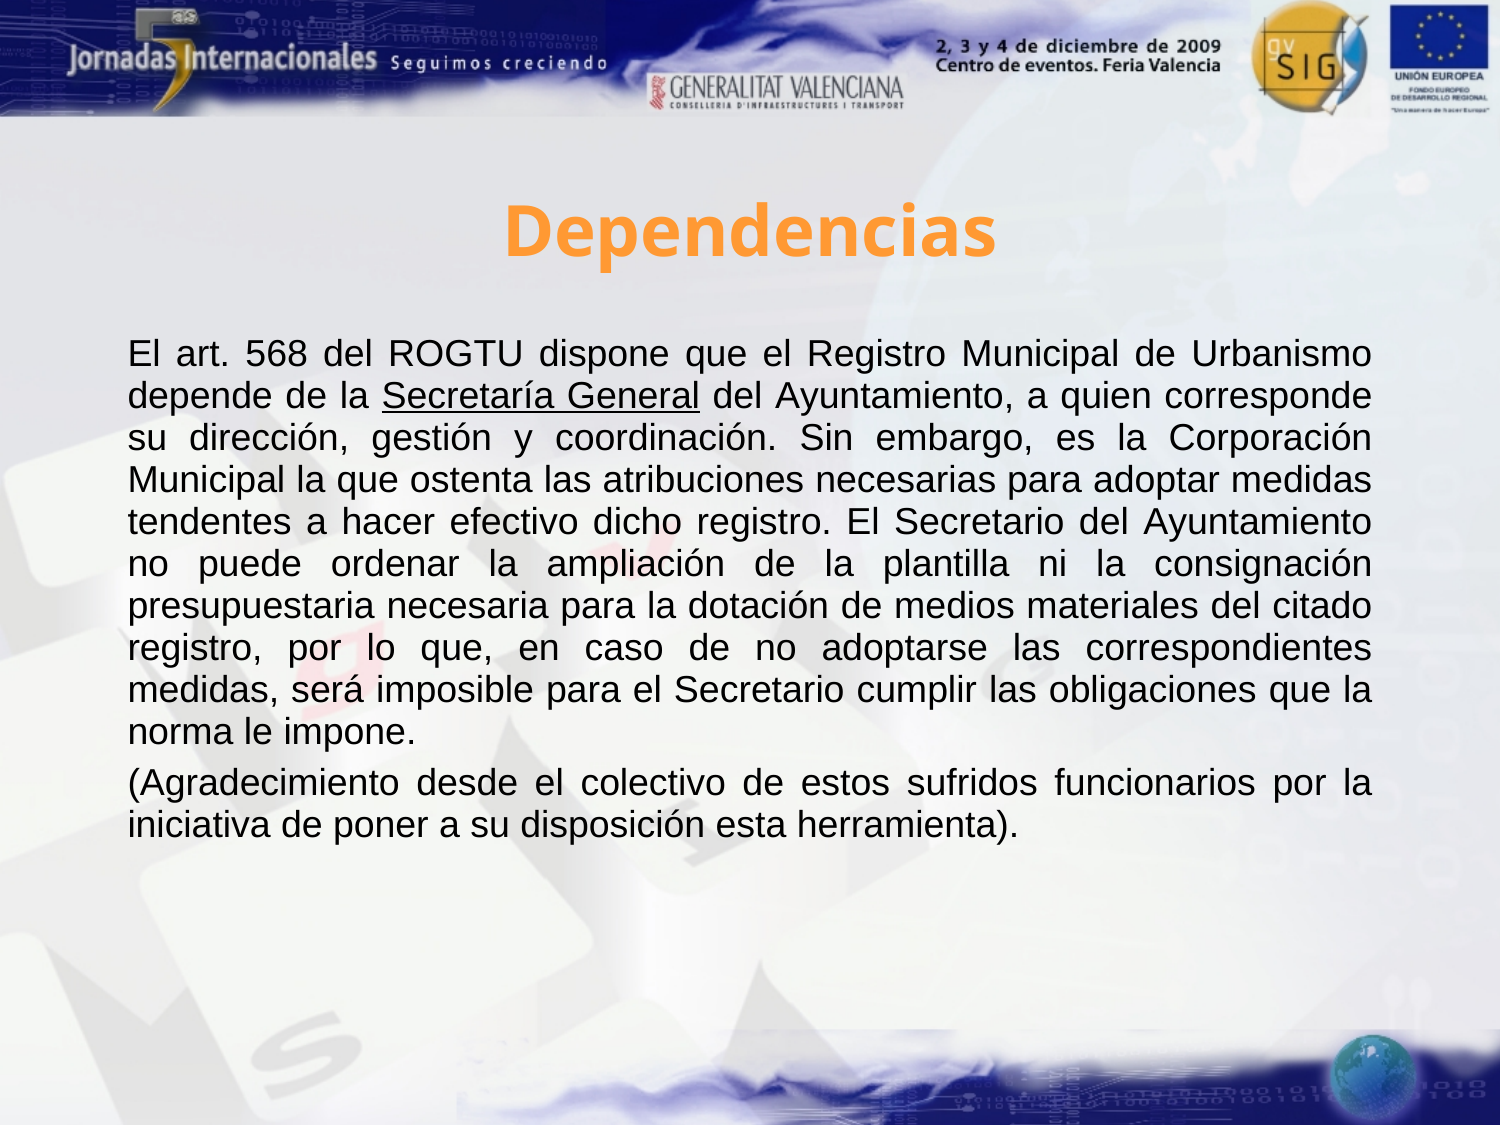

Dependencias
# El art. 568 del ROGTU dispone que el Registro Municipal de Urbanismo depende de la Secretaría General del Ayuntamiento, a quien corresponde su dirección, gestión y coordinación. Sin embargo, es la Corporación Municipal la que ostenta las atribuciones necesarias para adoptar medidas tendentes a hacer efectivo dicho registro. El Secretario del Ayuntamiento no puede ordenar la ampliación de la plantilla ni la consignación presupuestaria necesaria para la dotación de medios materiales del citado registro, por lo que, en caso de no adoptarse las correspondientes medidas, será imposible para el Secretario cumplir las obligaciones que la norma le impone.
(Agradecimiento desde el colectivo de estos sufridos funcionarios por la iniciativa de poner a su disposición esta herramienta).